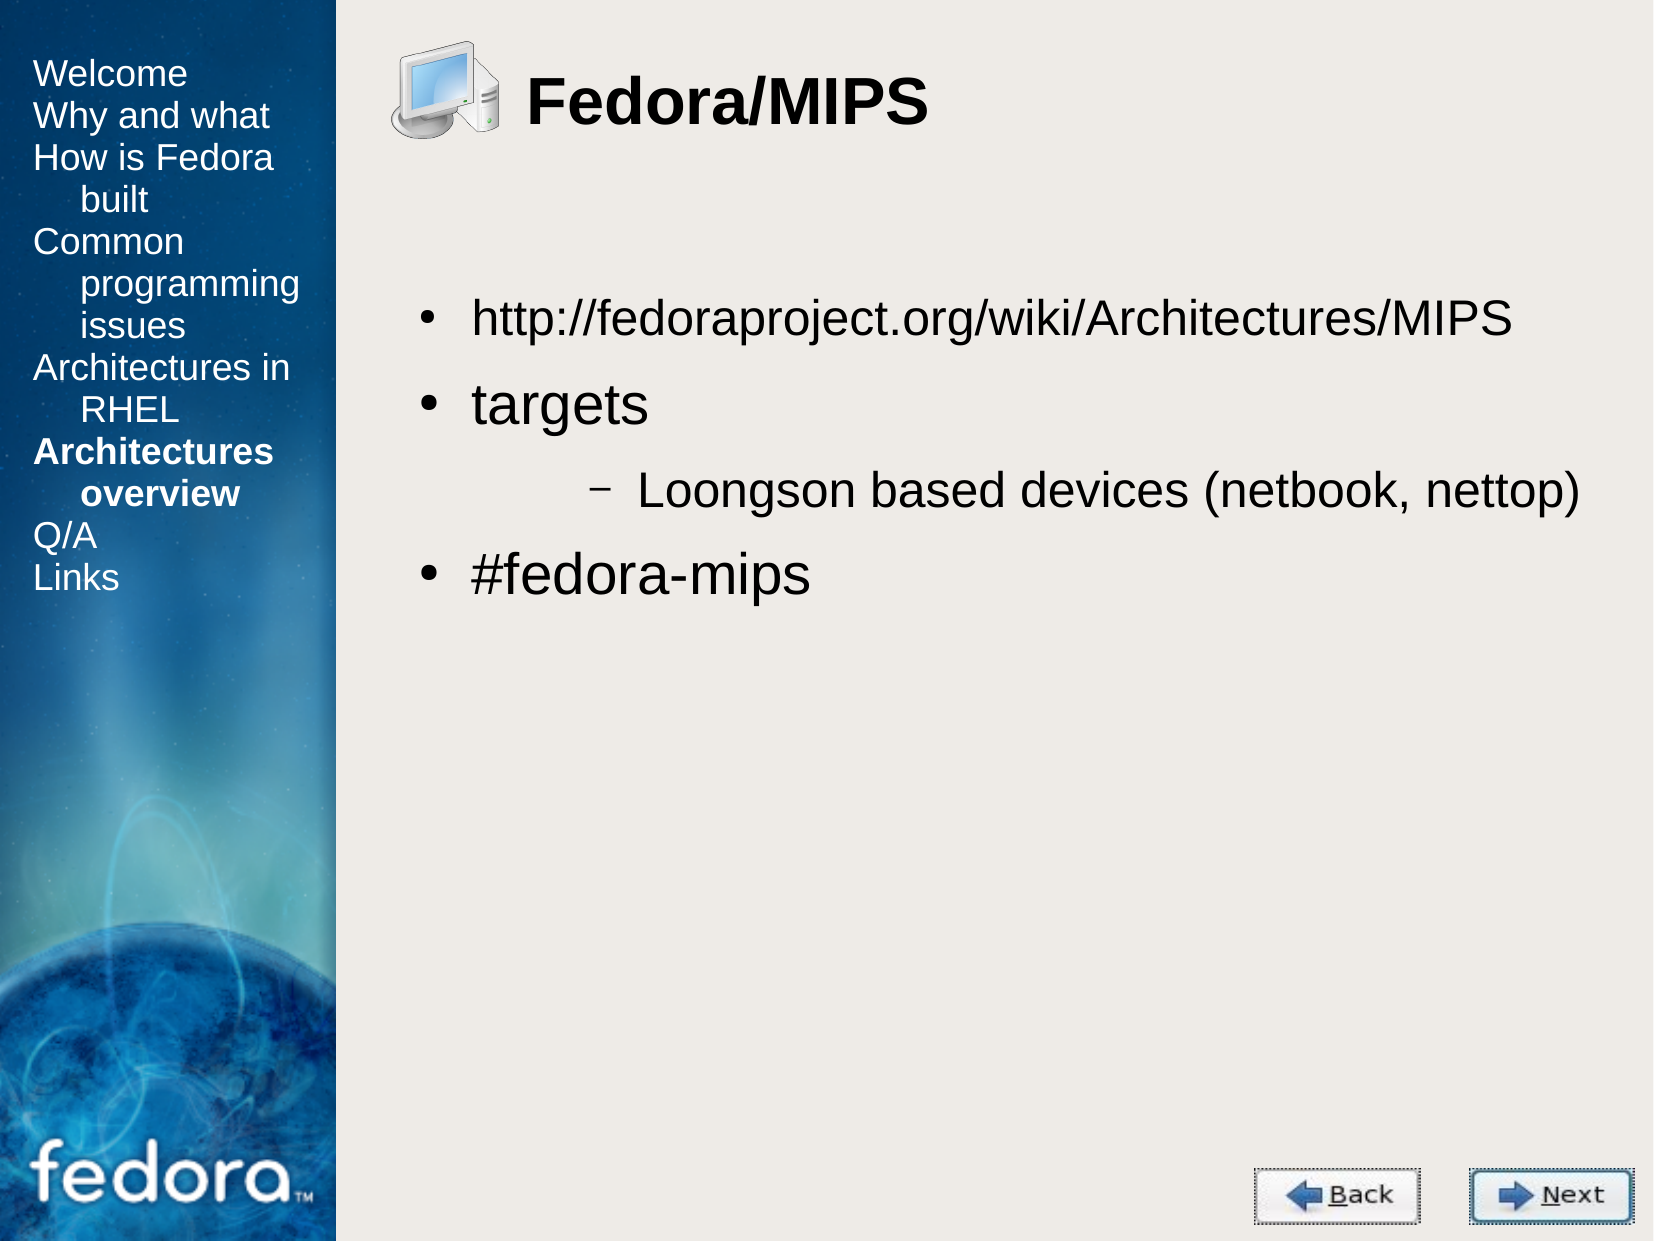

Welcome
Why and what
How is Fedora built
Common programming issues
Architectures in RHEL
Architectures overview
Q/A
Links
# Agenda
Fedora/MIPS
http://fedoraproject.org/wiki/Architectures/MIPS
targets
Loongson based devices (netbook, nettop)
#fedora-mips